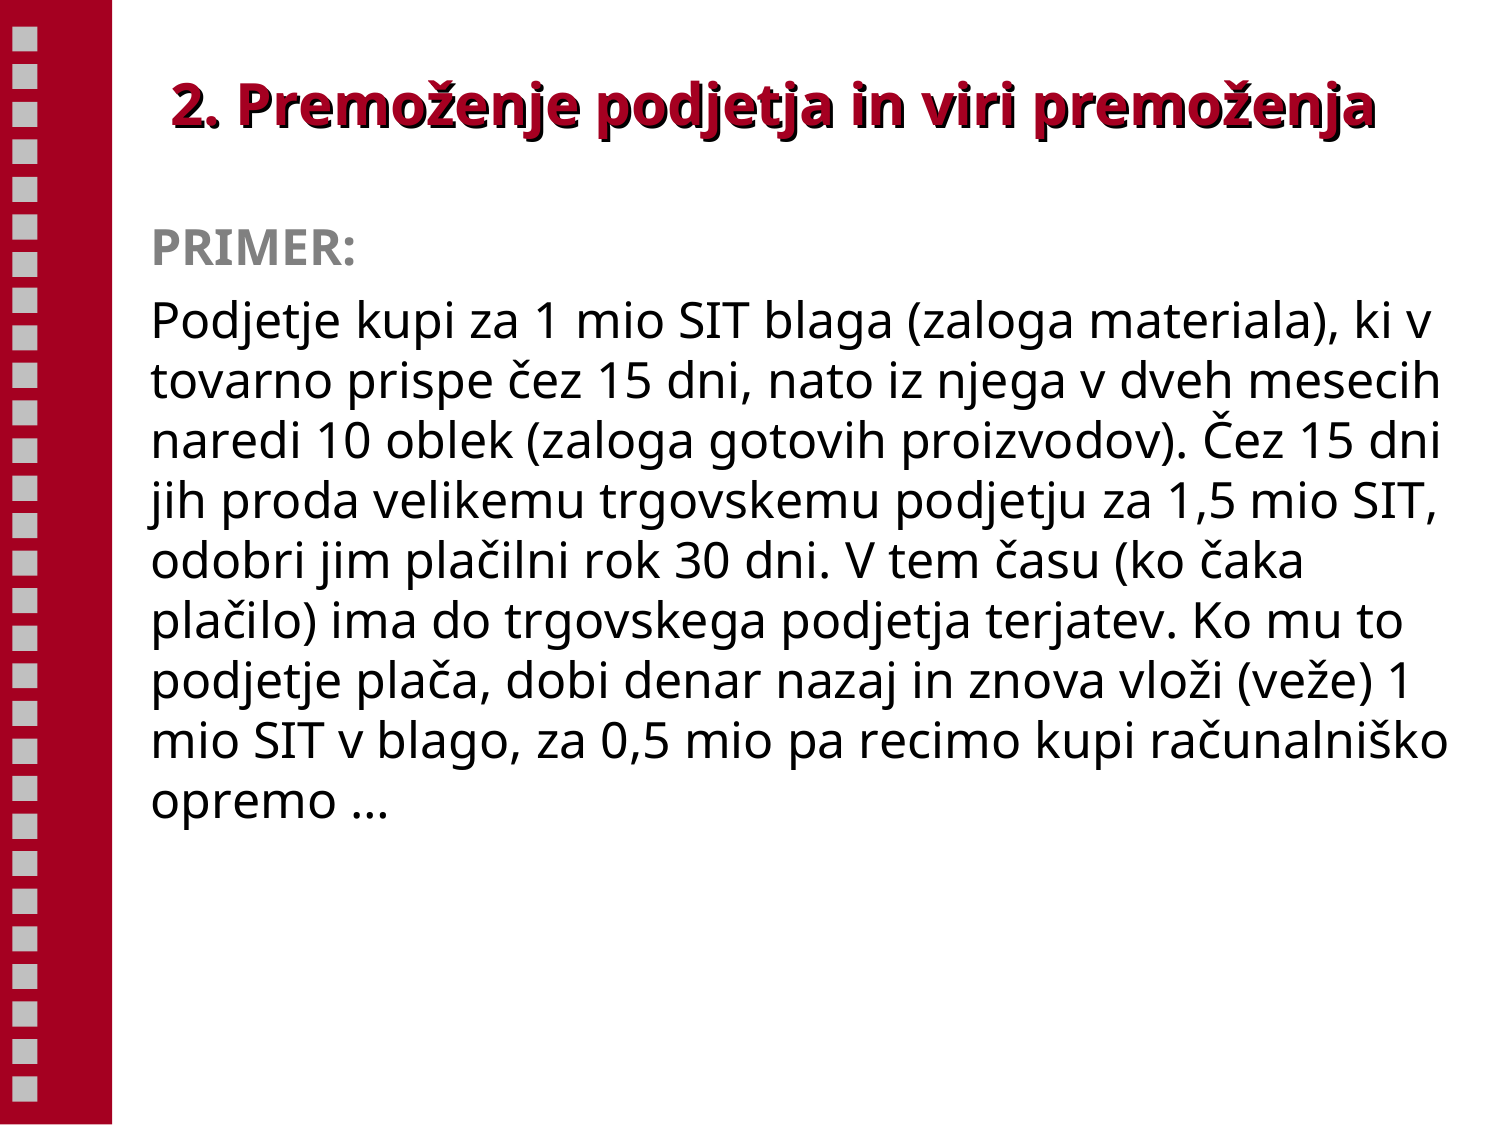

2. Premoženje podjetja in viri premoženja
# PRIMER:
Podjetje kupi za 1 mio SIT blaga (zaloga materiala), ki v tovarno prispe čez 15 dni, nato iz njega v dveh mesecih naredi 10 oblek (zaloga gotovih proizvodov). Čez 15 dni jih proda velikemu trgovskemu podjetju za 1,5 mio SIT, odobri jim plačilni rok 30 dni. V tem času (ko čaka plačilo) ima do trgovskega podjetja terjatev. Ko mu to podjetje plača, dobi denar nazaj in znova vloži (veže) 1 mio SIT v blago, za 0,5 mio pa recimo kupi računalniško opremo …